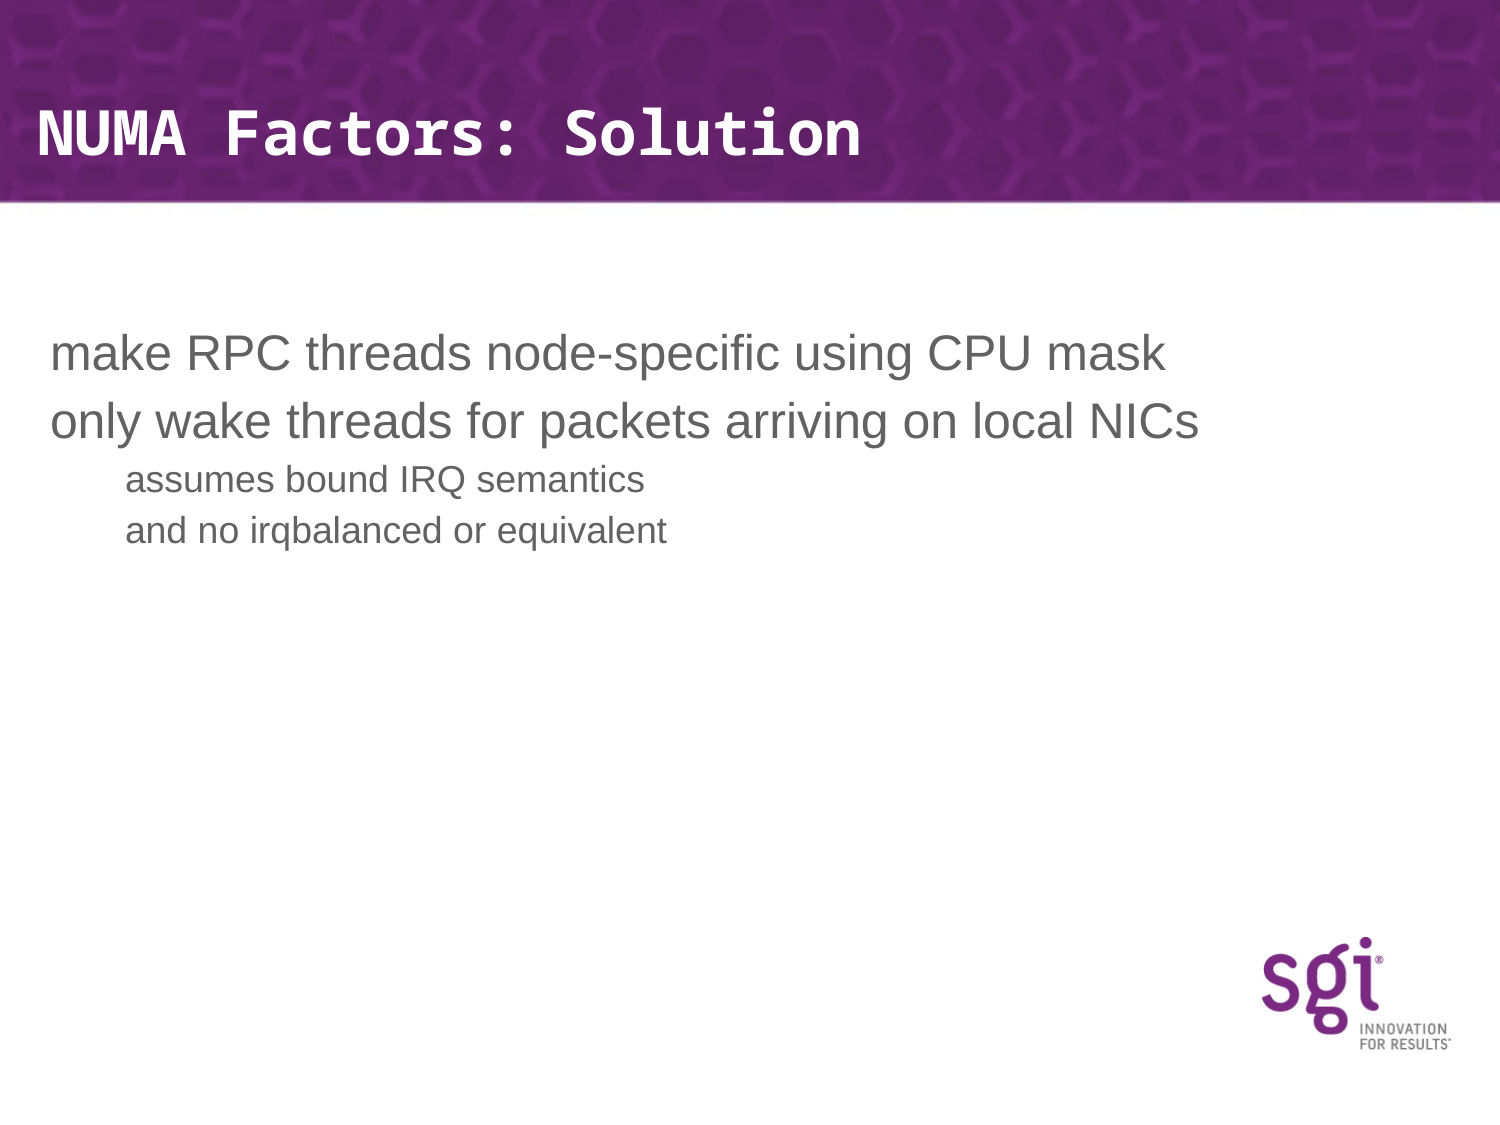

# NUMA Factors: Solution
make RPC threads node-specific using CPU mask
only wake threads for packets arriving on local NICs
assumes bound IRQ semantics
and no irqbalanced or equivalent